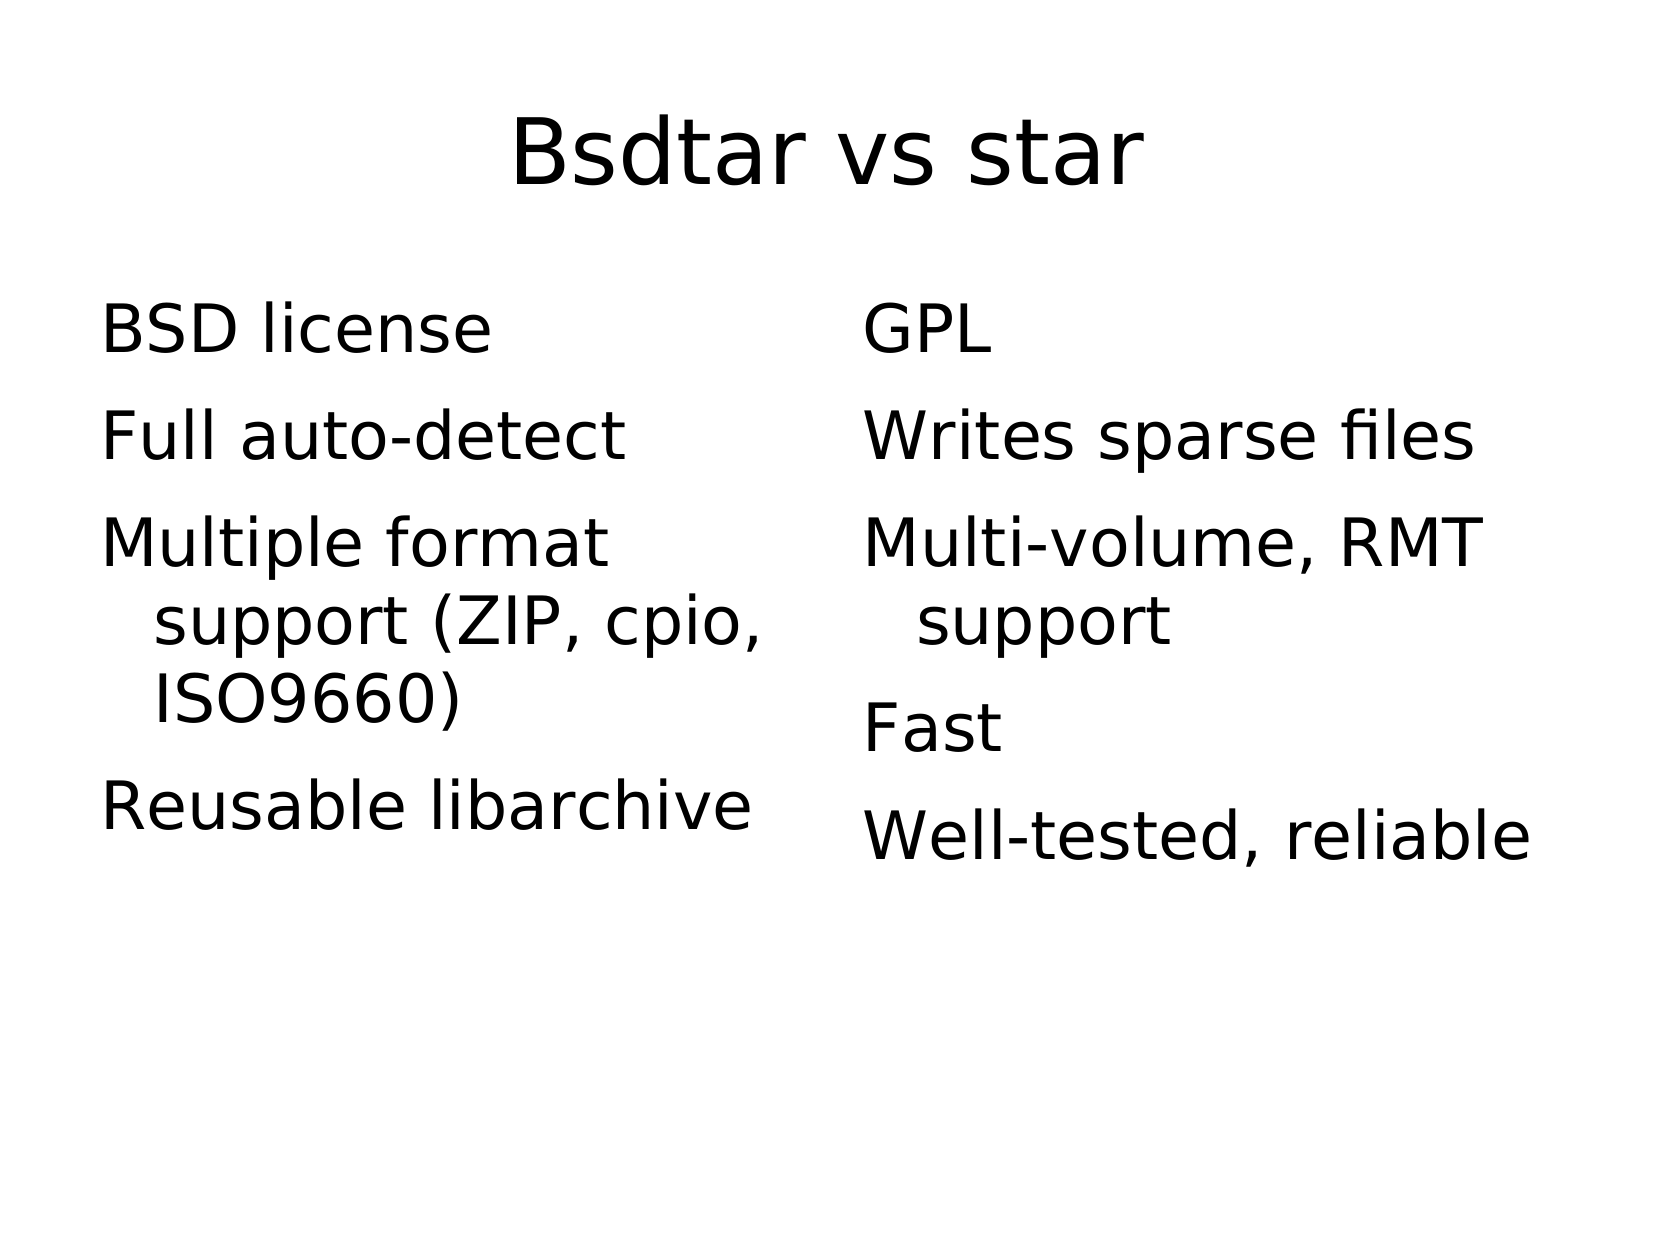

# Bsdtar vs star
BSD license
Full auto-detect
Multiple format support (ZIP, cpio, ISO9660)
Reusable libarchive
GPL
Writes sparse files
Multi-volume, RMT support
Fast
Well-tested, reliable